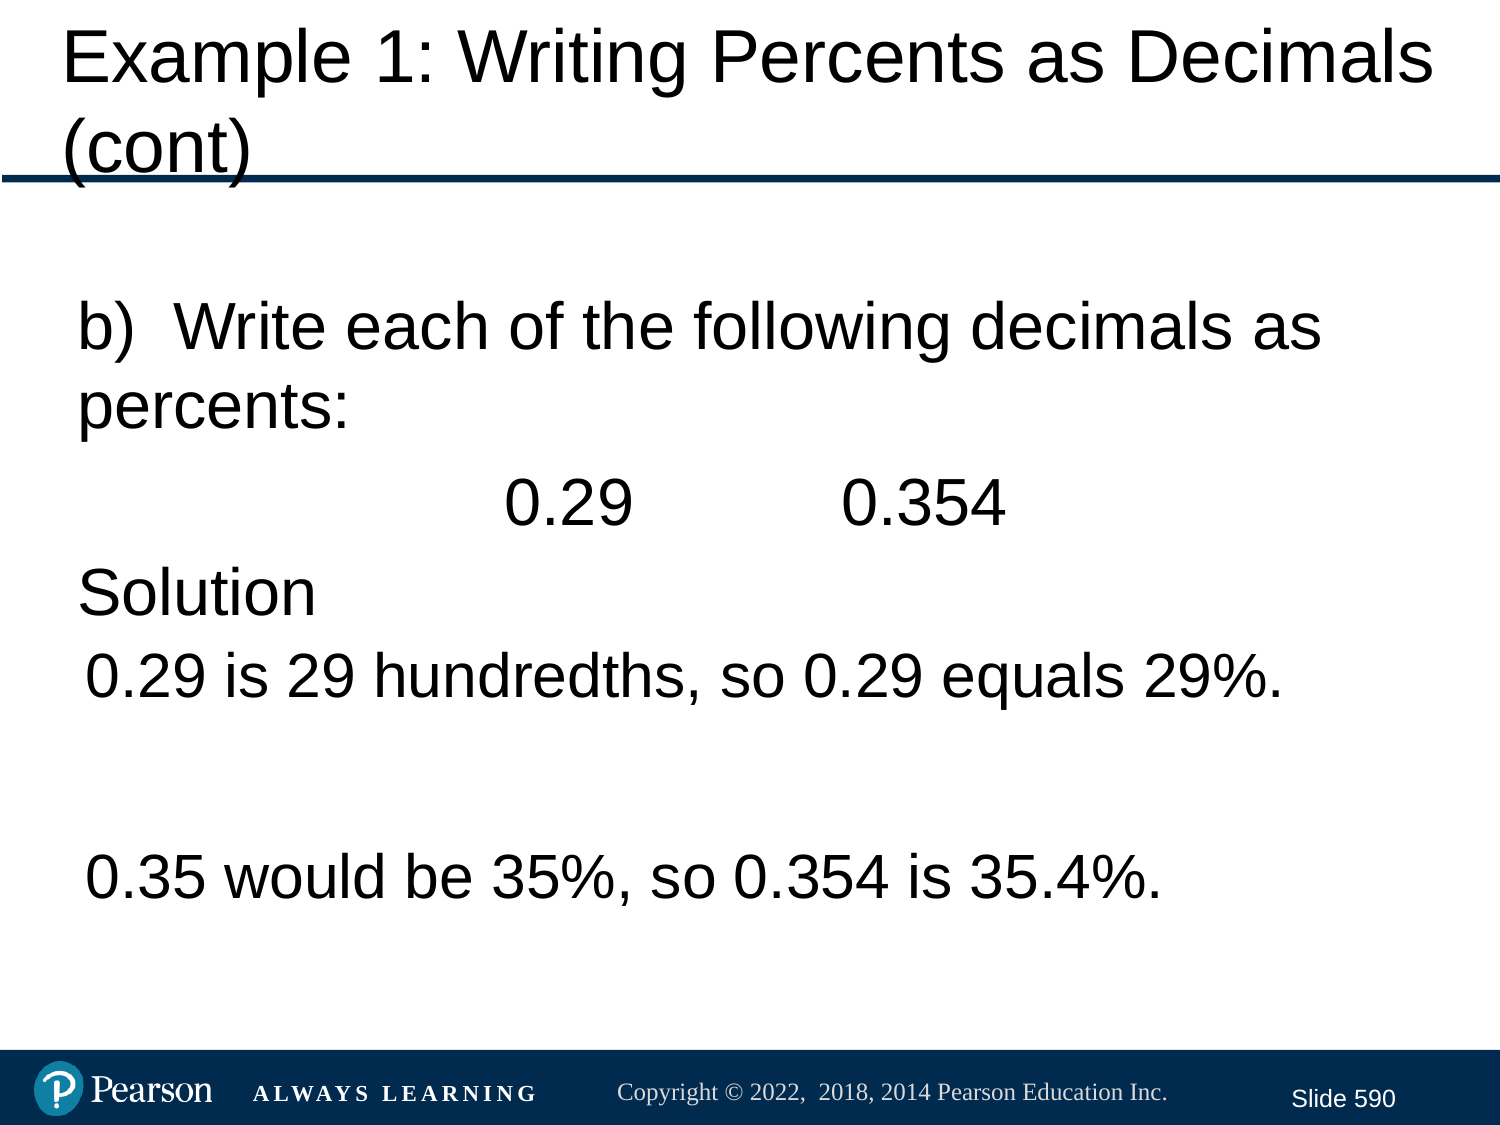

# Example 1: Writing Percents as Decimals (cont)
b) Write each of the following decimals as percents:
0.29 	 	 0.354
Solution
0.29 is 29 hundredths, so 0.29 equals 29%.
0.35 would be 35%, so 0.354 is 35.4%.